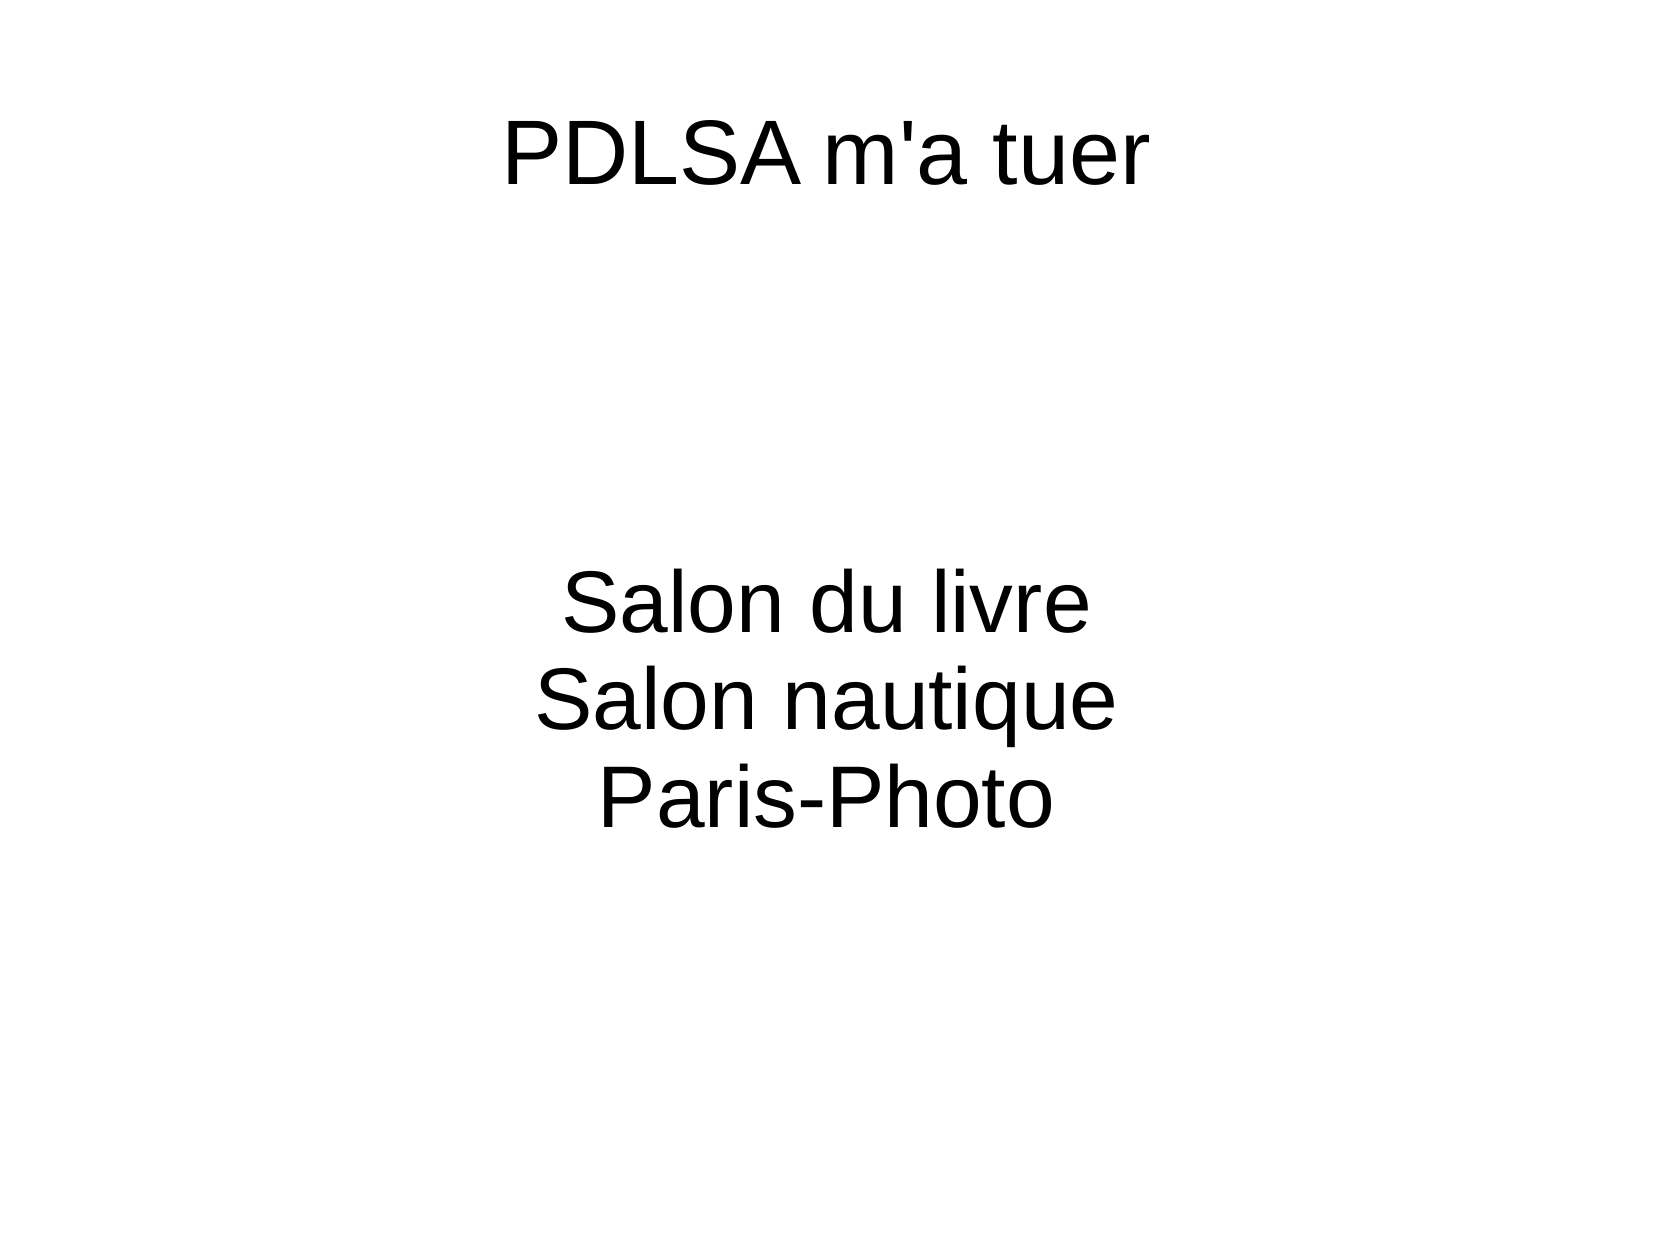

# PDLSA m'a tuer
Salon du livre
Salon nautique
Paris-Photo